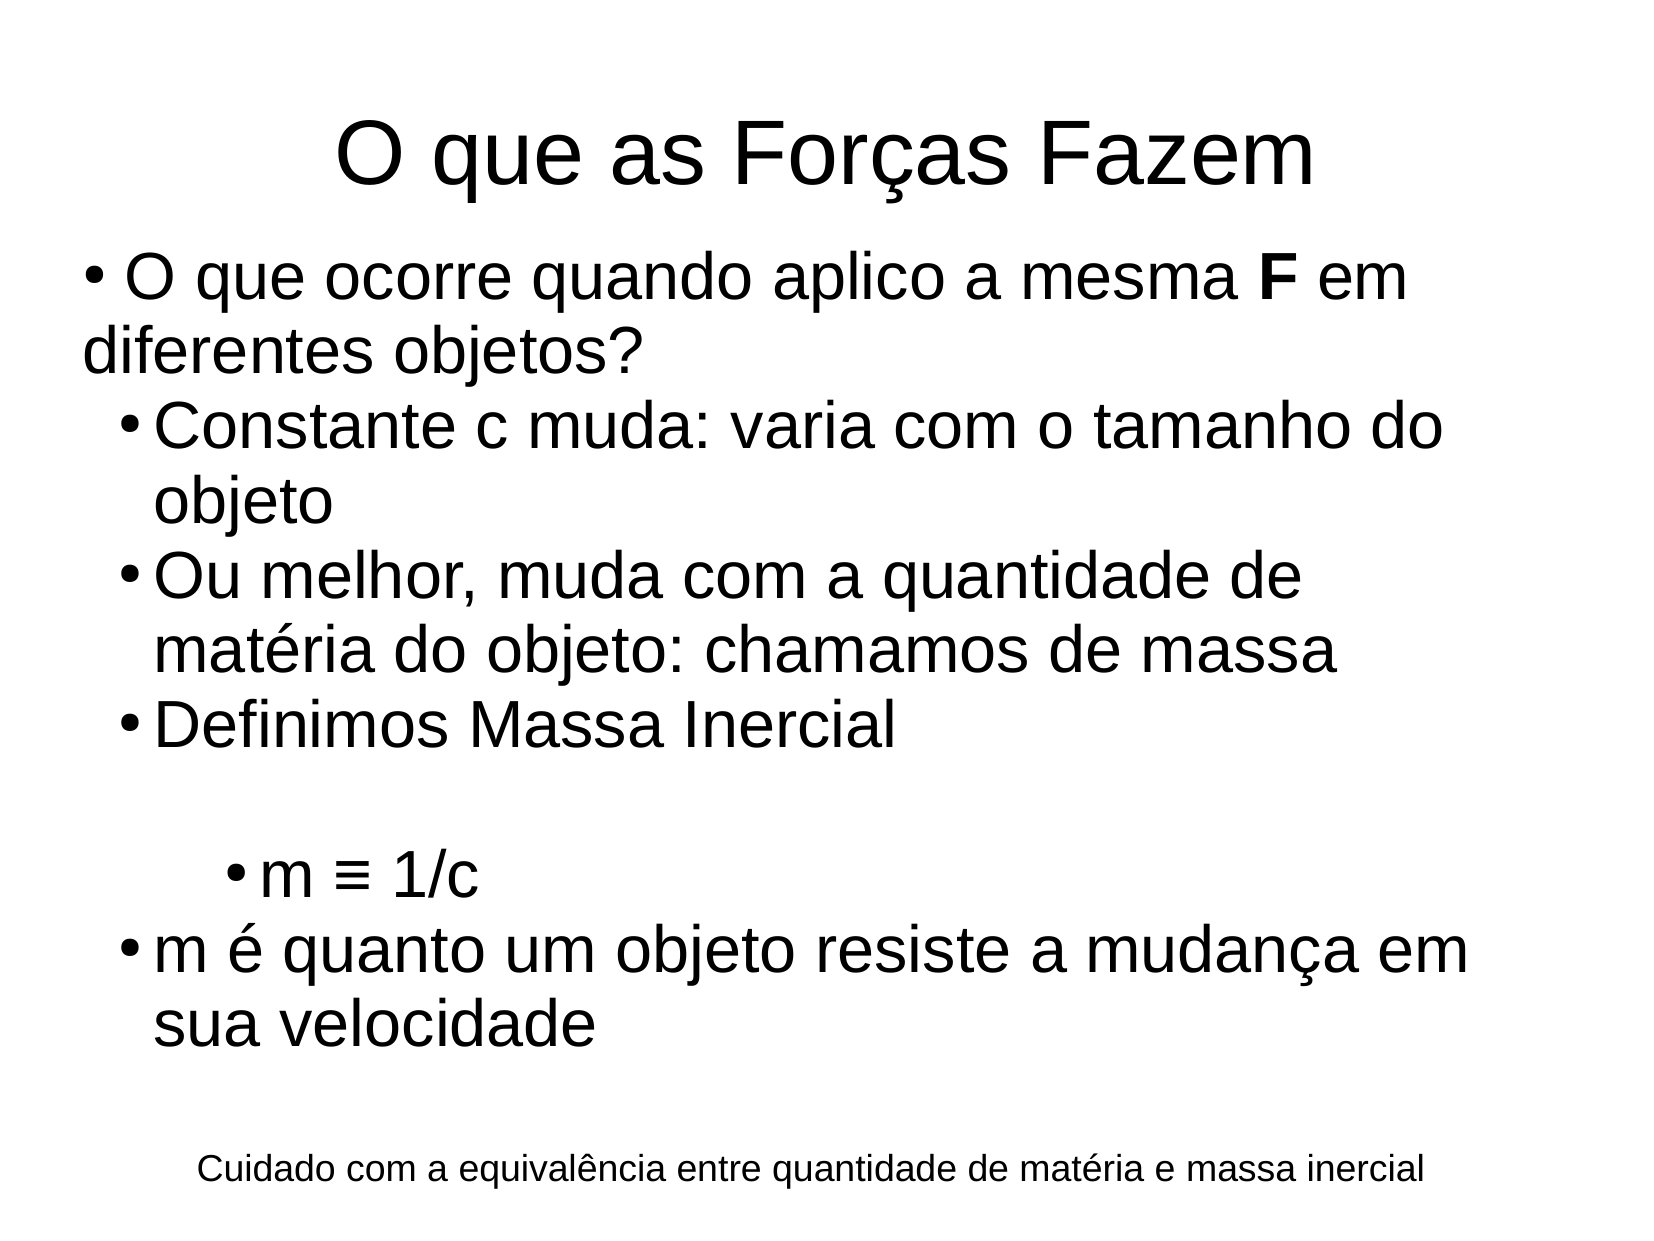

# O que as Forças Fazem
 O que ocorre quando aplico a mesma F em diferentes objetos?
Constante c muda: varia com o tamanho do objeto
Ou melhor, muda com a quantidade de matéria do objeto: chamamos de massa
Definimos Massa Inercial
m ≡ 1/c
m é quanto um objeto resiste a mudança em sua velocidade
Cuidado com a equivalência entre quantidade de matéria e massa inercial